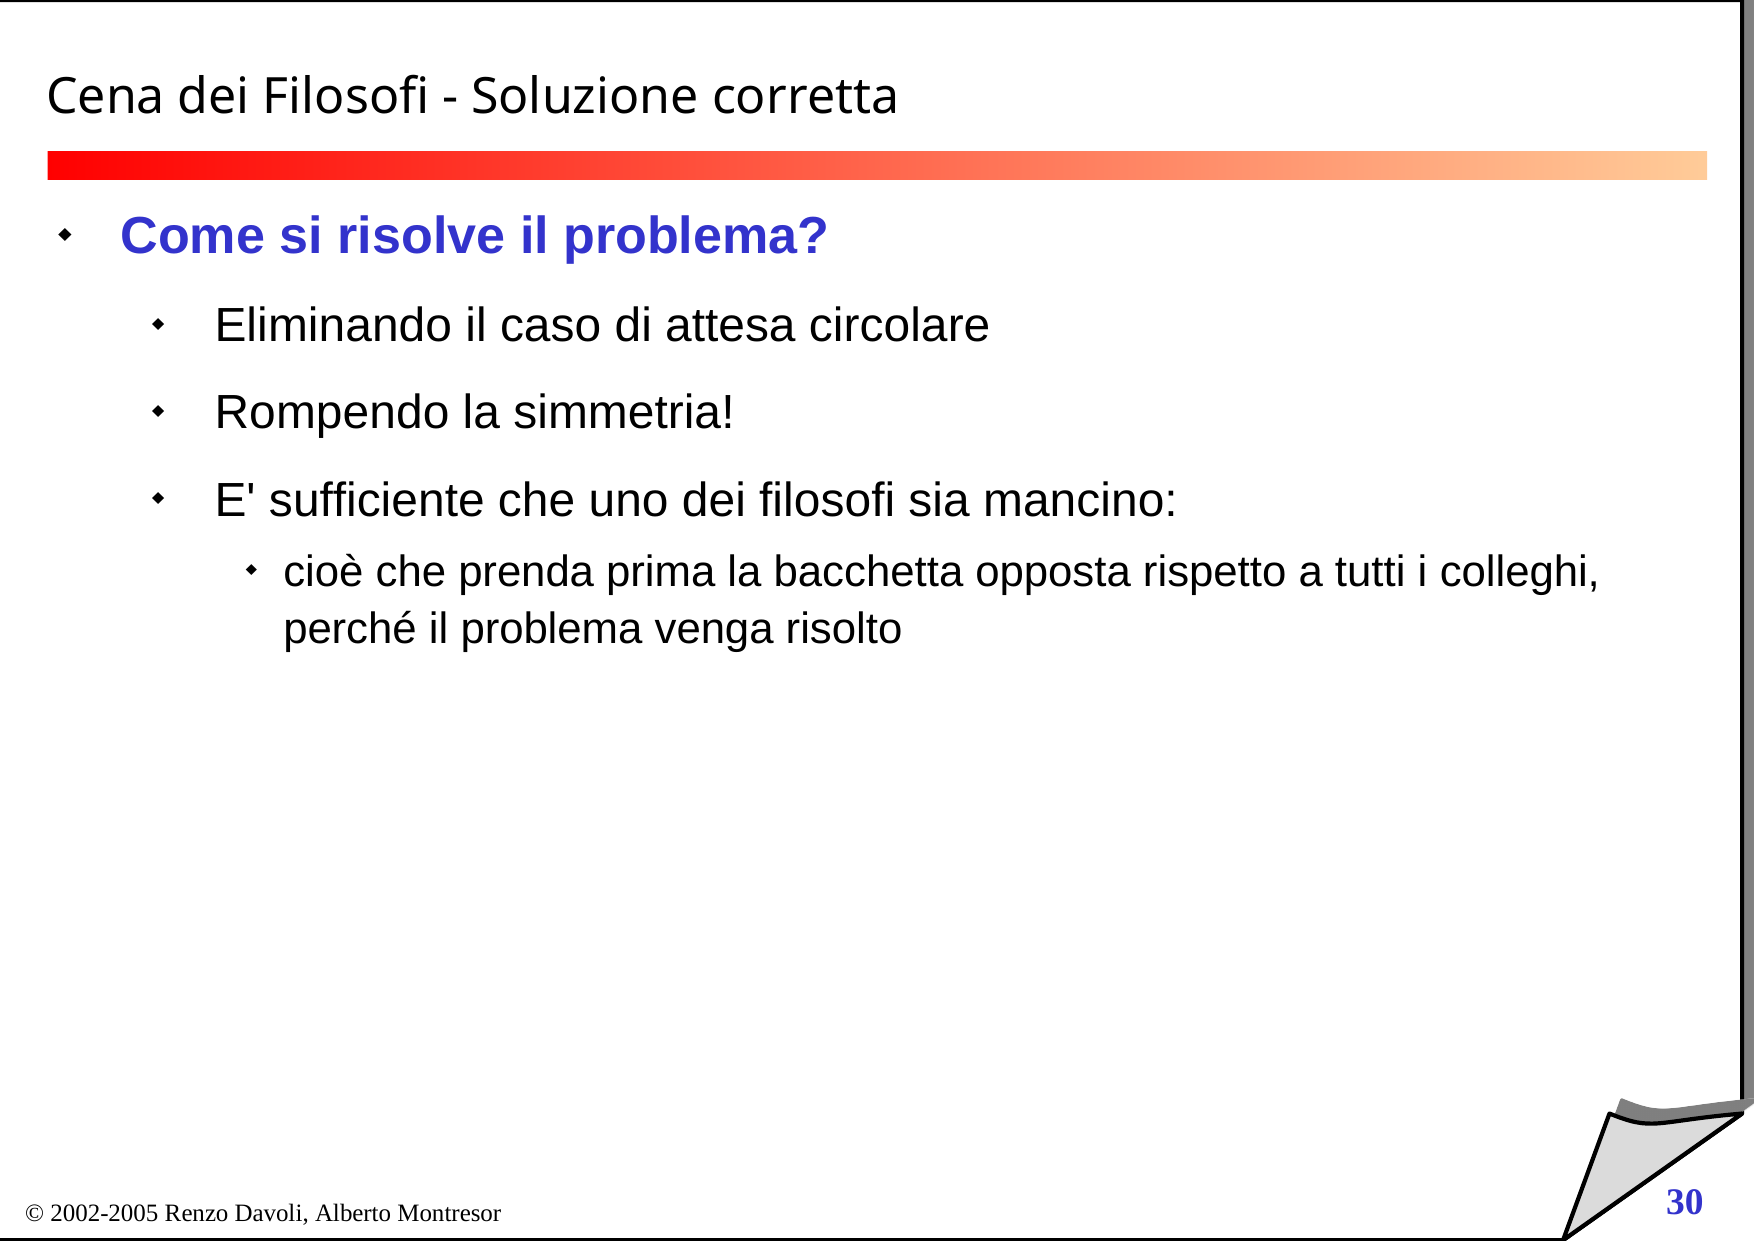

# Cena dei Filosofi - Soluzione corretta
Come si risolve il problema?
Eliminando il caso di attesa circolare
Rompendo la simmetria!
E' sufficiente che uno dei filosofi sia mancino:
cioè che prenda prima la bacchetta opposta rispetto a tutti i colleghi, perché il problema venga risolto